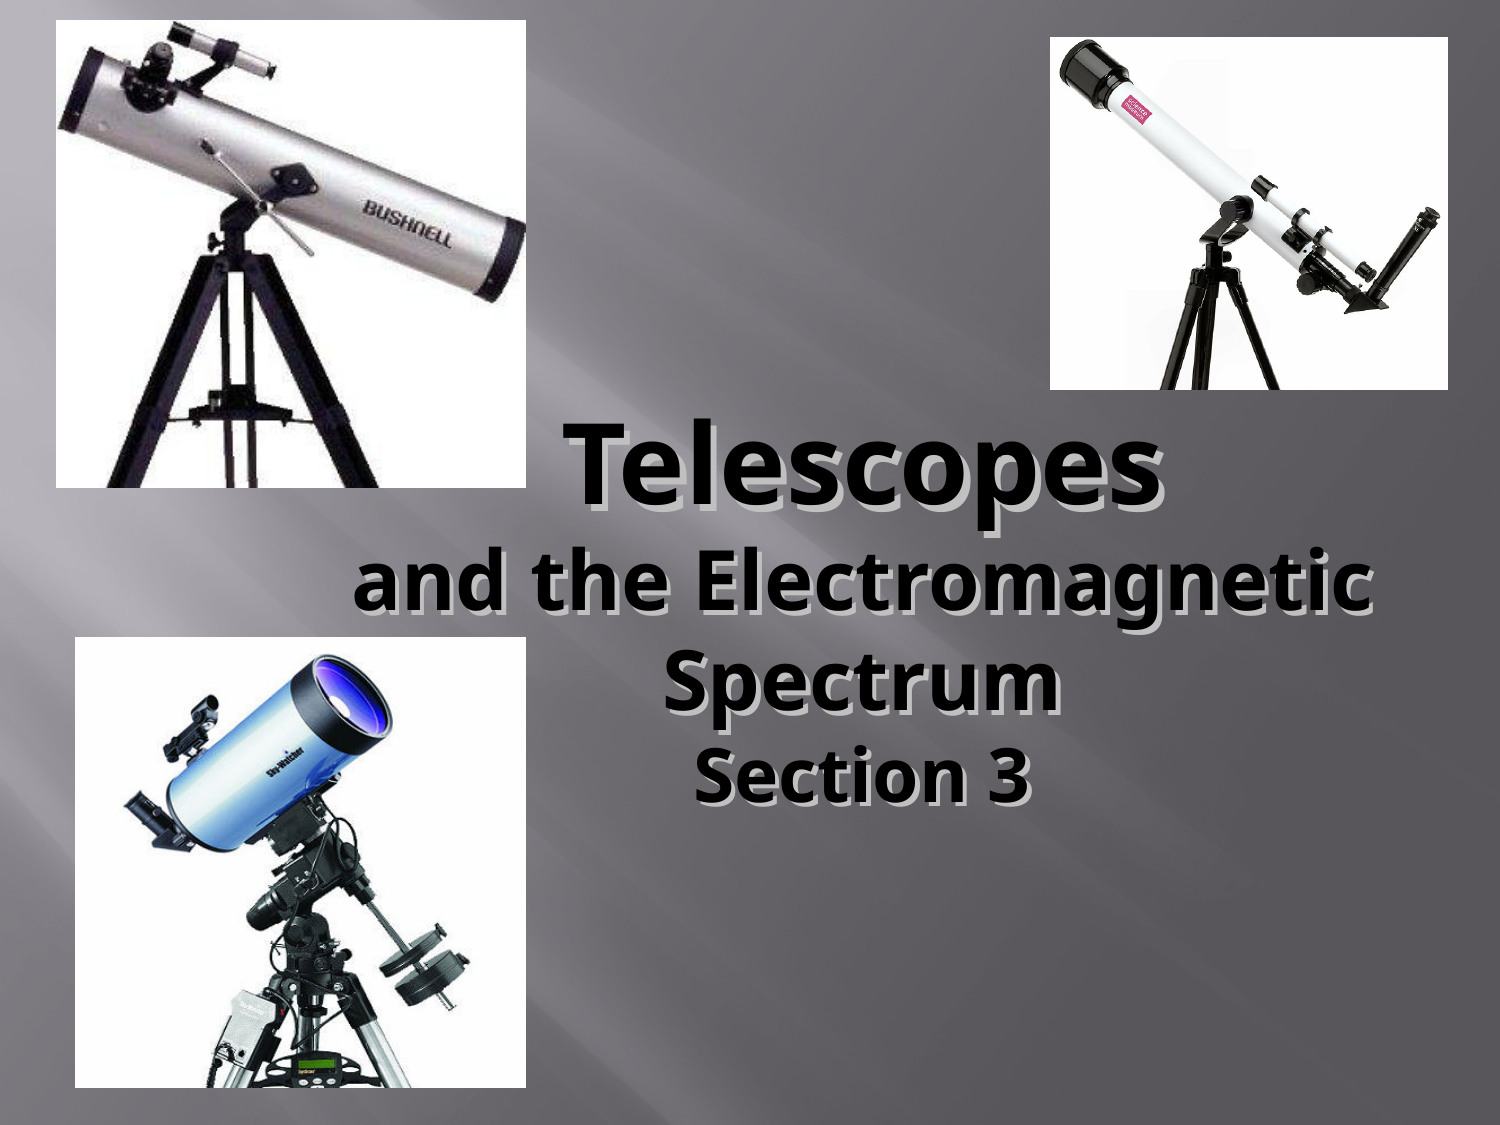

# Telescopes and the Electromagnetic Spectrum Section 3